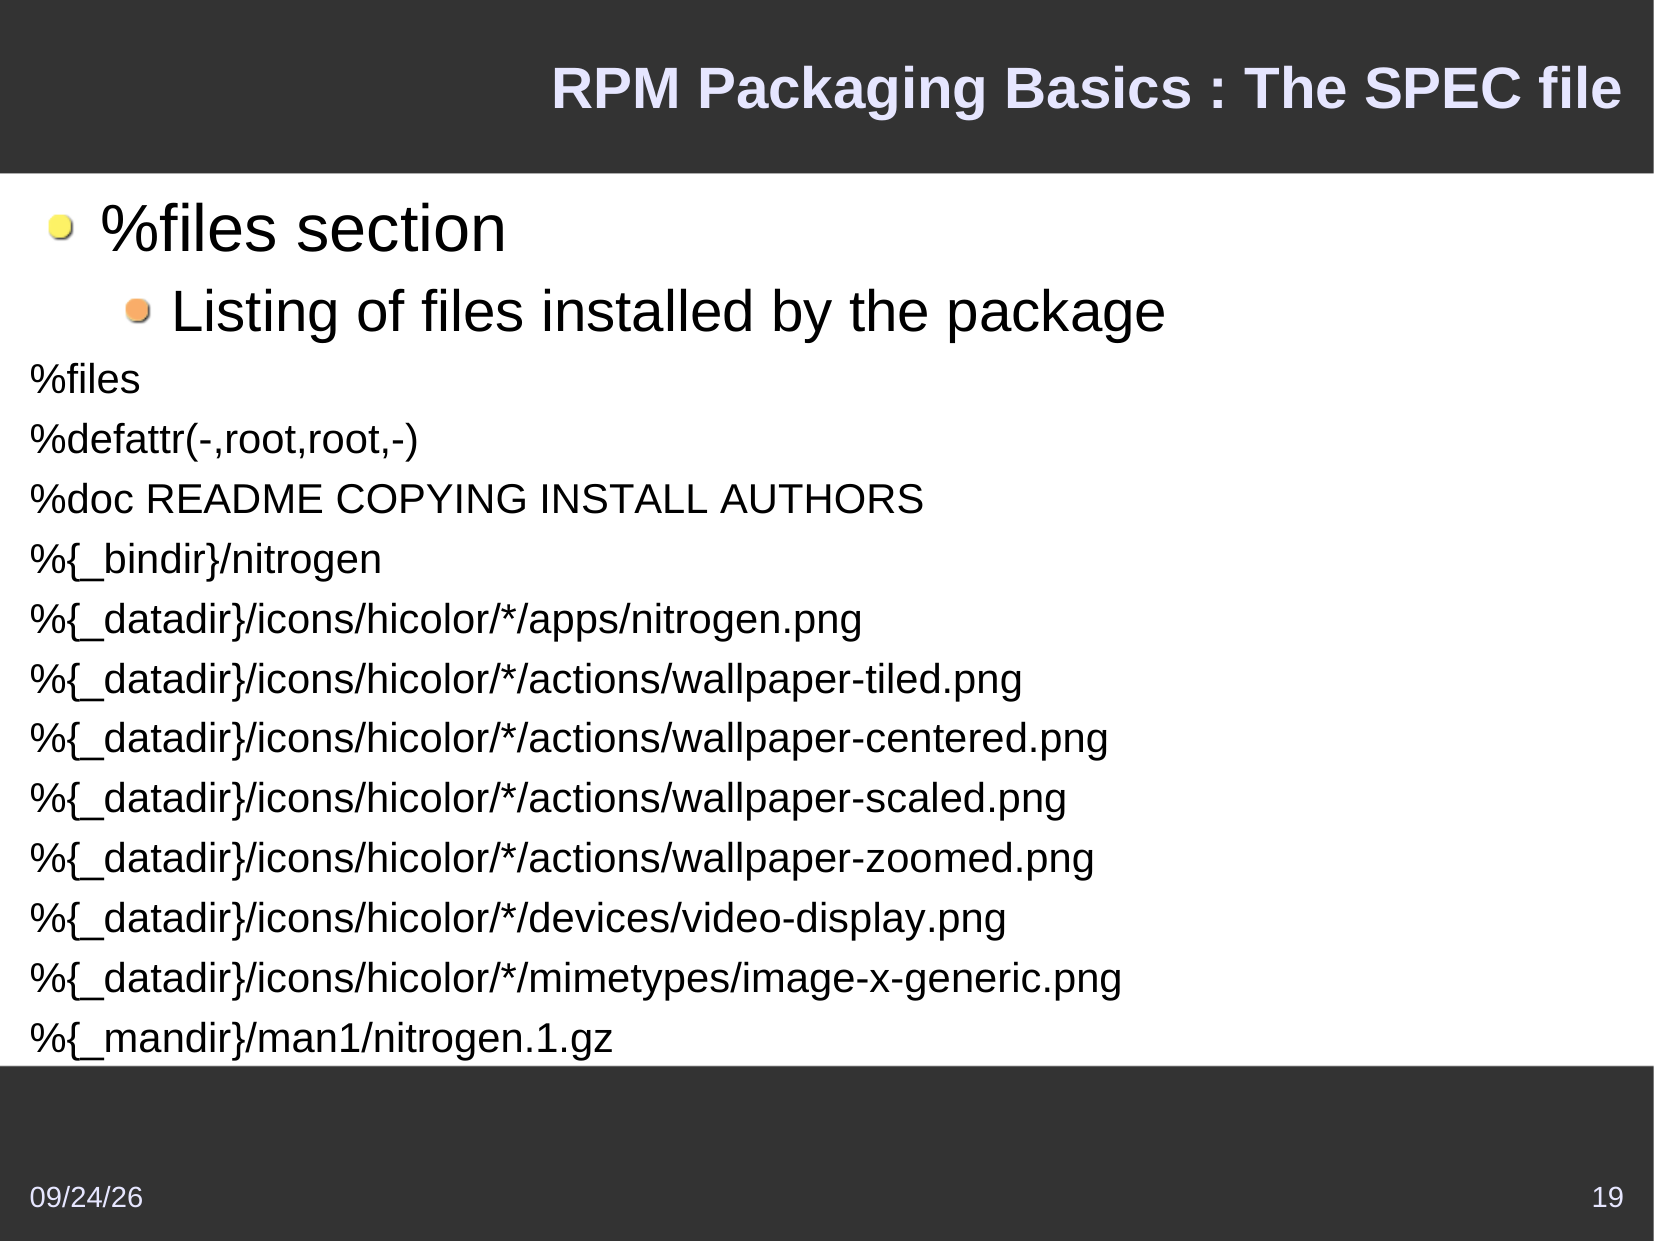

# RPM Packaging Basics : The SPEC file
%files section
Listing of files installed by the package
%files
%defattr(-,root,root,-)
%doc README COPYING INSTALL AUTHORS
%{_bindir}/nitrogen
%{_datadir}/icons/hicolor/*/apps/nitrogen.png
%{_datadir}/icons/hicolor/*/actions/wallpaper-tiled.png
%{_datadir}/icons/hicolor/*/actions/wallpaper-centered.png
%{_datadir}/icons/hicolor/*/actions/wallpaper-scaled.png
%{_datadir}/icons/hicolor/*/actions/wallpaper-zoomed.png
%{_datadir}/icons/hicolor/*/devices/video-display.png
%{_datadir}/icons/hicolor/*/mimetypes/image-x-generic.png
%{_mandir}/man1/nitrogen.1.gz
19